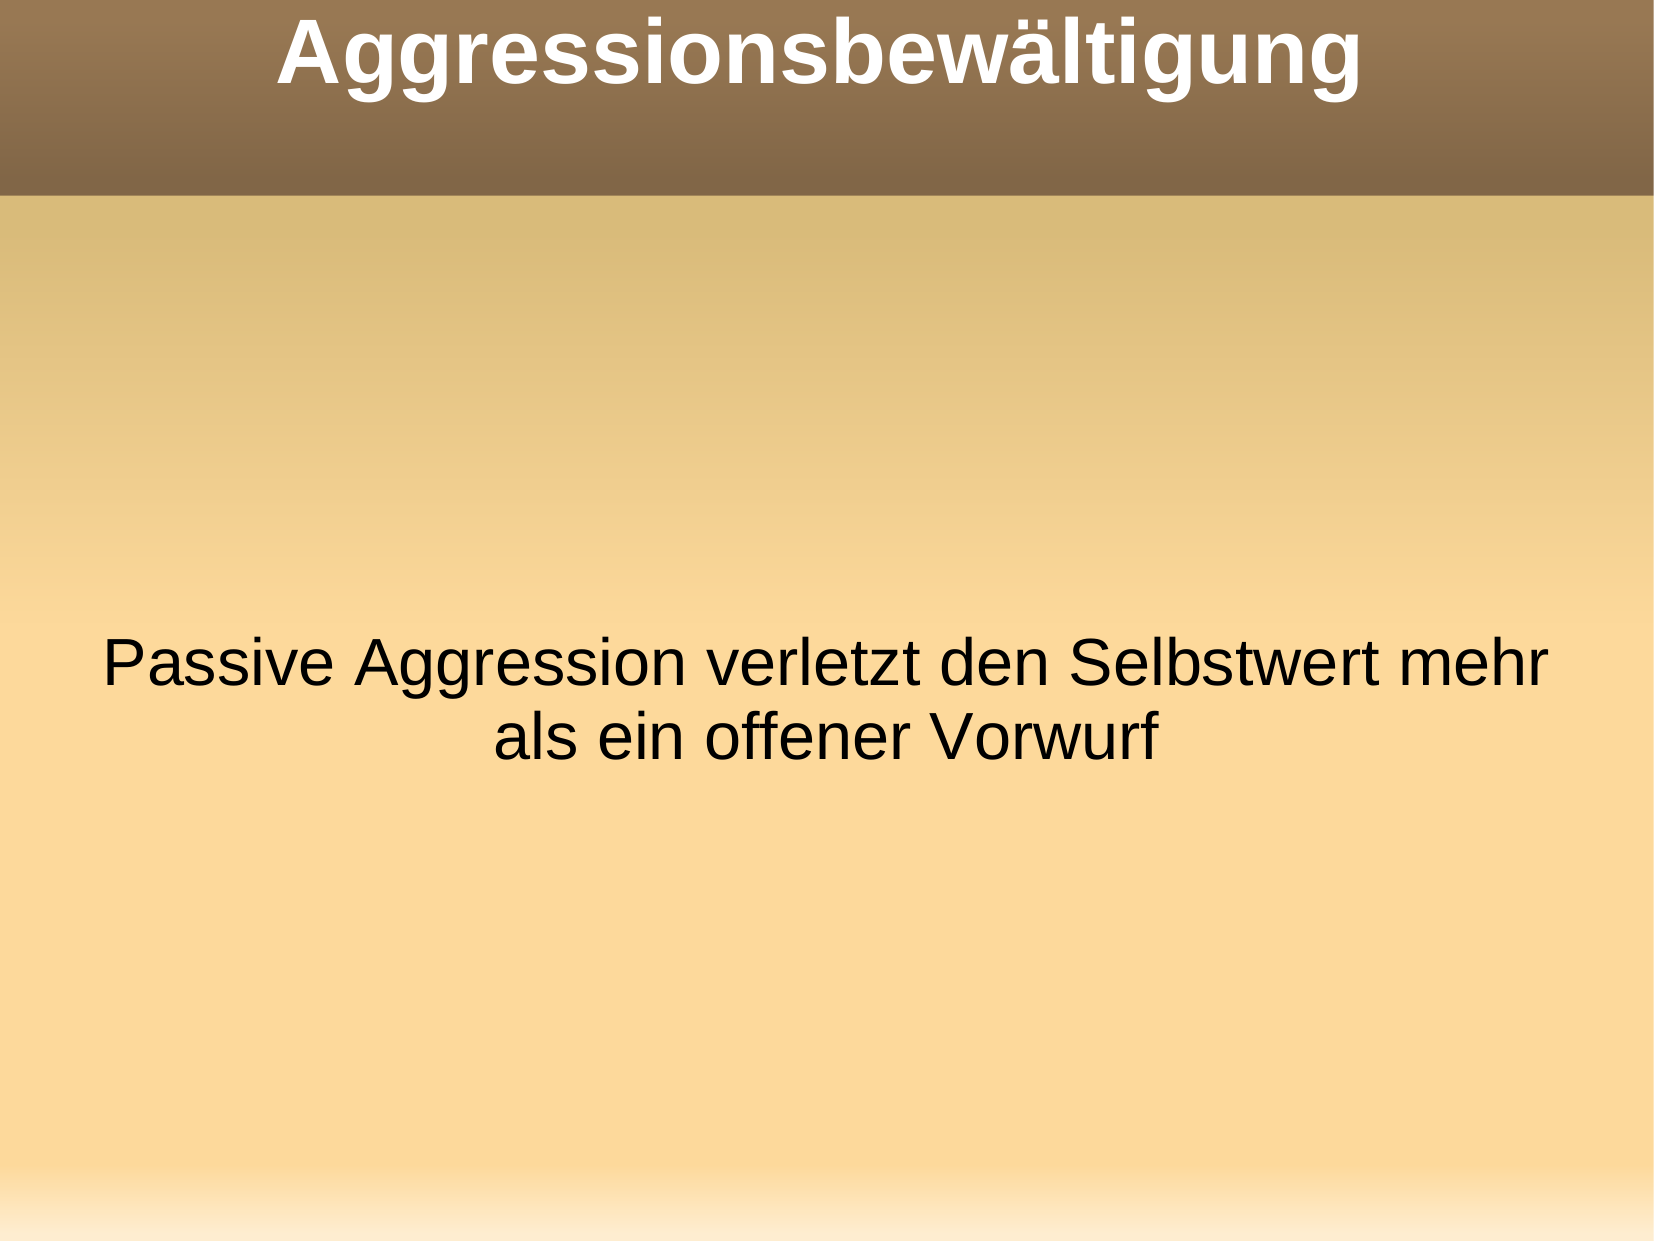

# Aggressionsbewältigung
Passive Aggression verletzt den Selbstwert mehr als ein offener Vorwurf